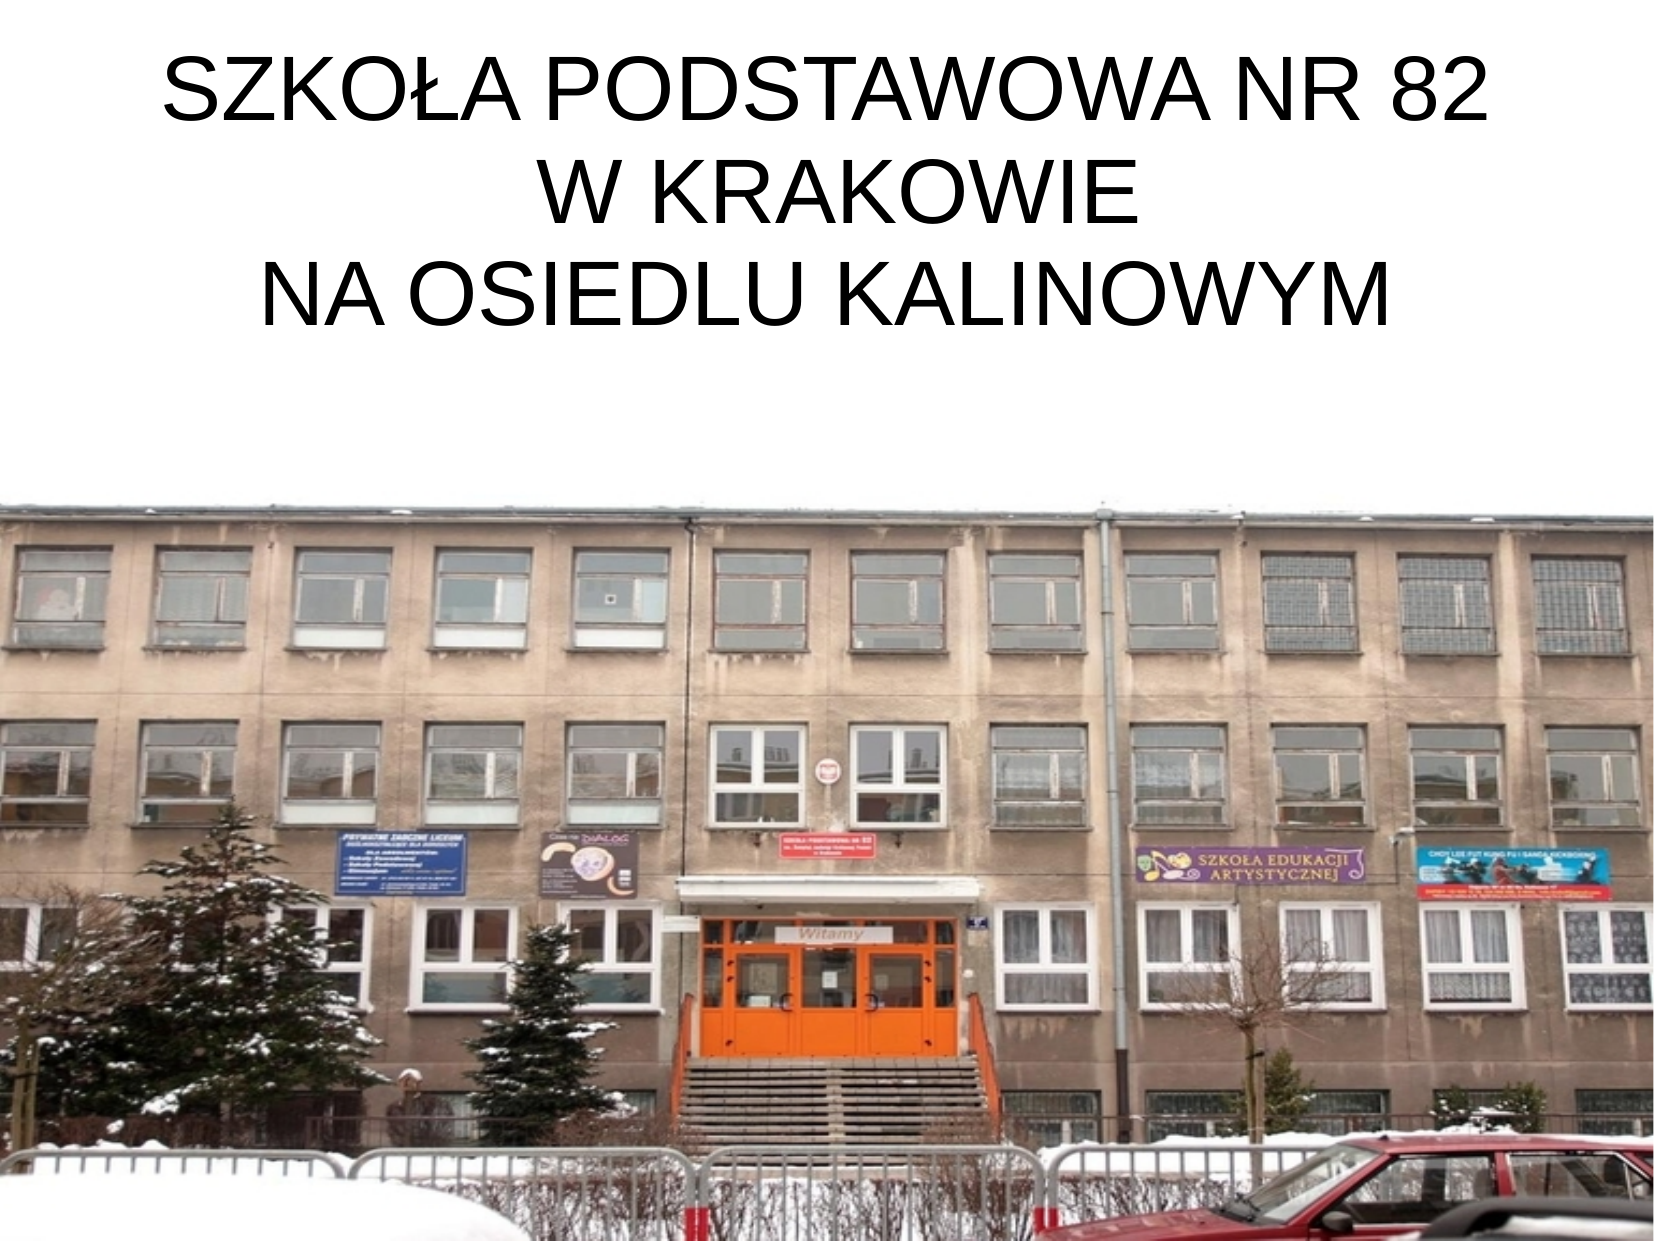

# SZKOŁA PODSTAWOWA NR 82 W KRAKOWIE NA OSIEDLU KALINOWYM